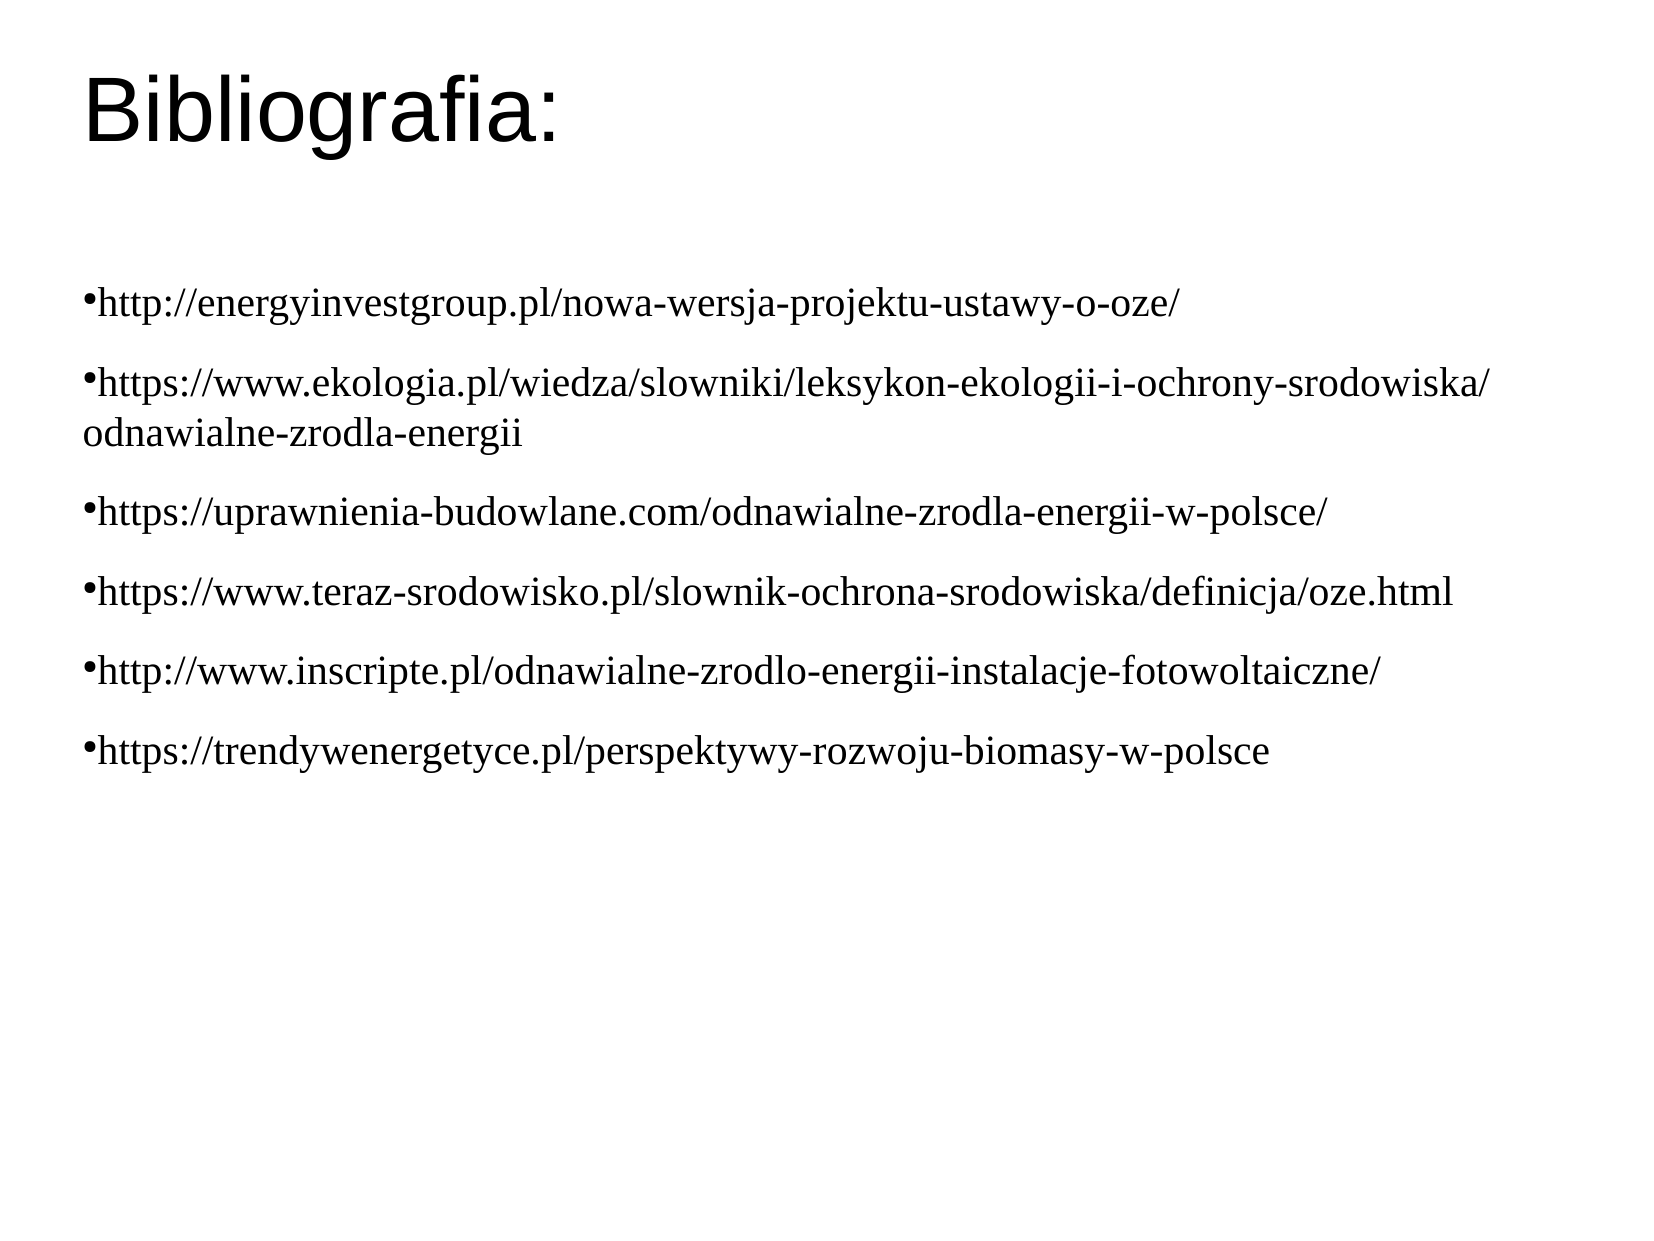

# Bibliografia:
http://energyinvestgroup.pl/nowa-wersja-projektu-ustawy-o-oze/
https://www.ekologia.pl/wiedza/slowniki/leksykon-ekologii-i-ochrony-srodowiska/odnawialne-zrodla-energii
https://uprawnienia-budowlane.com/odnawialne-zrodla-energii-w-polsce/
https://www.teraz-srodowisko.pl/slownik-ochrona-srodowiska/definicja/oze.html
http://www.inscripte.pl/odnawialne-zrodlo-energii-instalacje-fotowoltaiczne/
https://trendywenergetyce.pl/perspektywy-rozwoju-biomasy-w-polsce